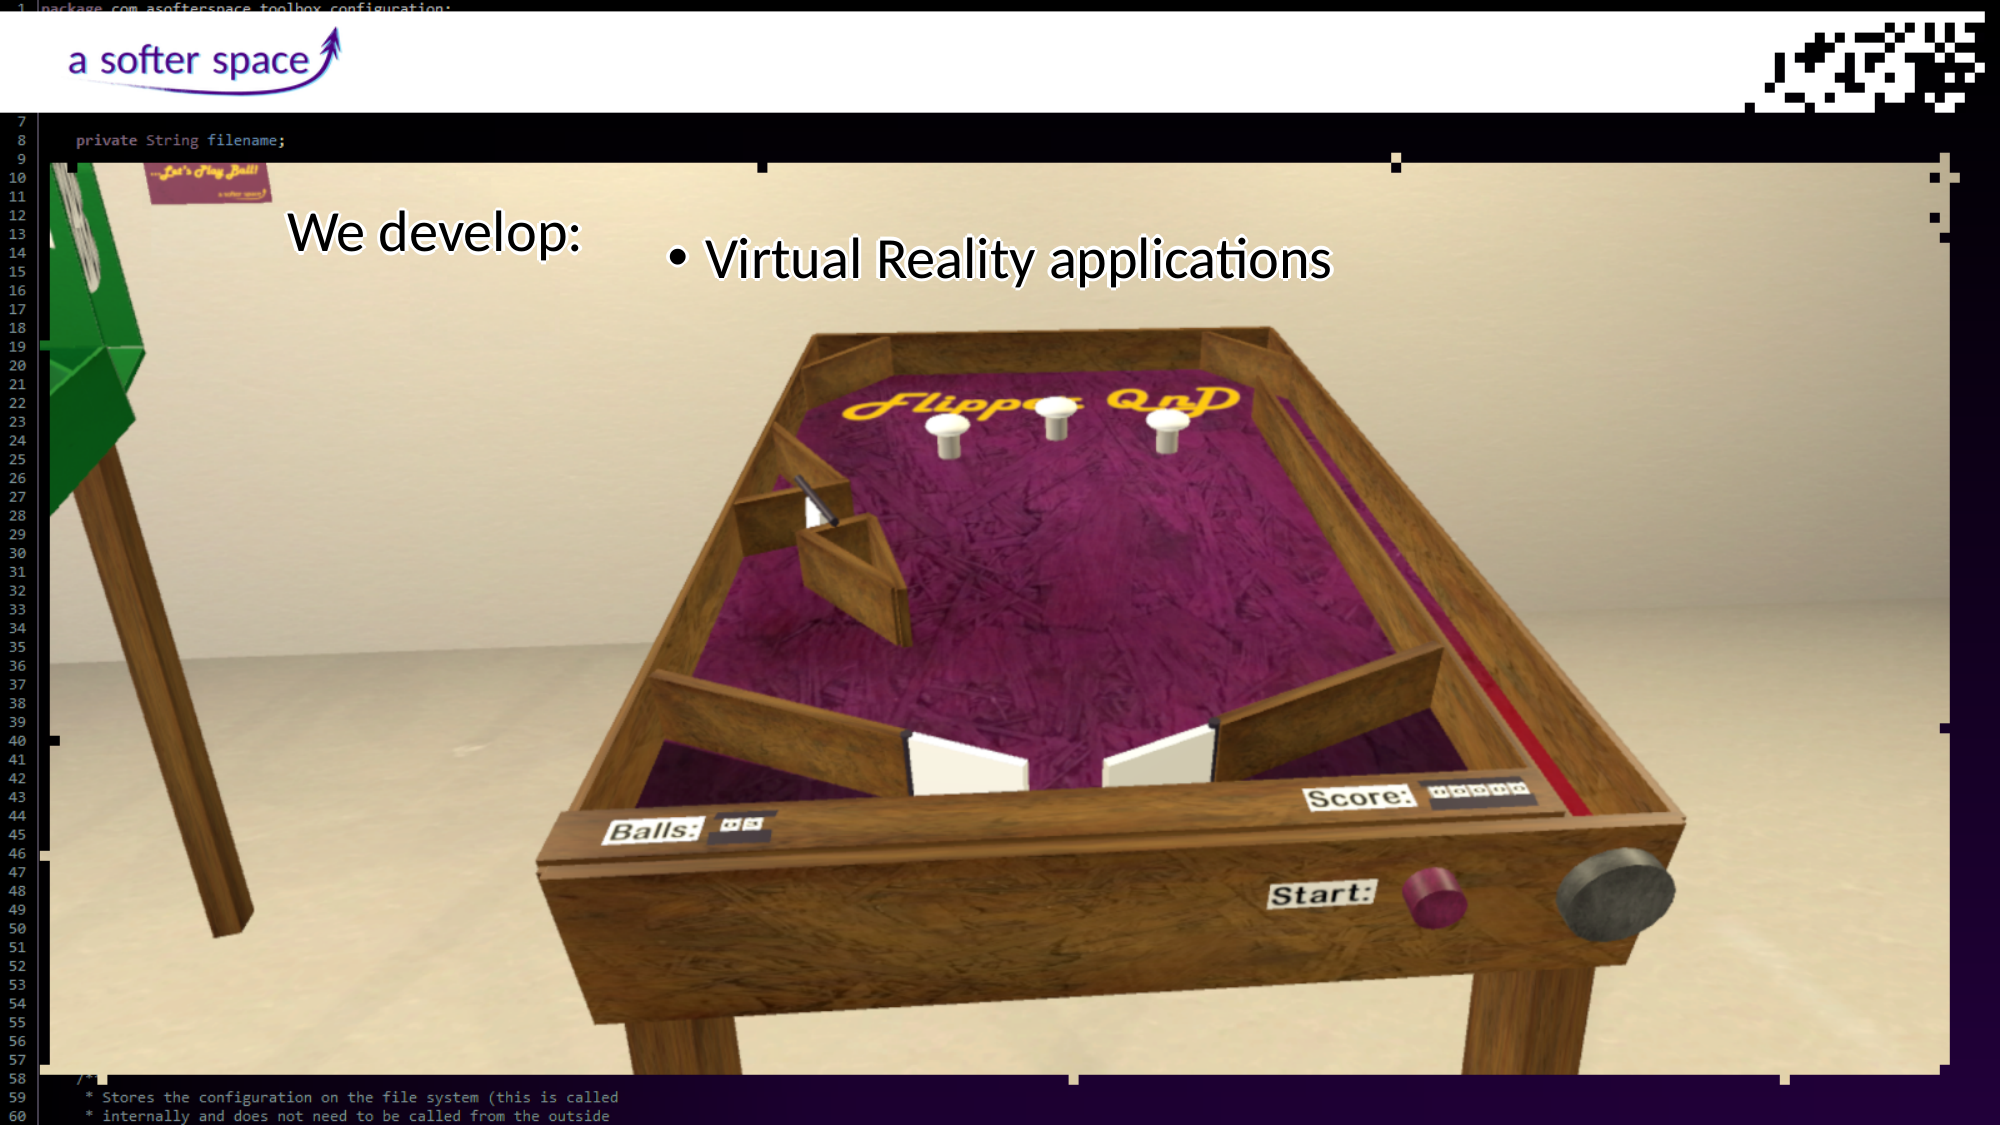

We develop:
We develop:
We develop:
We develop:
We develop:
We develop:
We develop:
We develop:
We develop:
We develop:
We develop:
We develop:
We develop:
Virtual Reality applications
Virtual Reality applications
Virtual Reality applications
Virtual Reality applications
Virtual Reality applications
# Virtual Reality applications
Virtual Reality applications
Virtual Reality applications
Virtual Reality applications
Virtual Reality applications
Virtual Reality applications
Virtual Reality applications
Virtual Reality applications